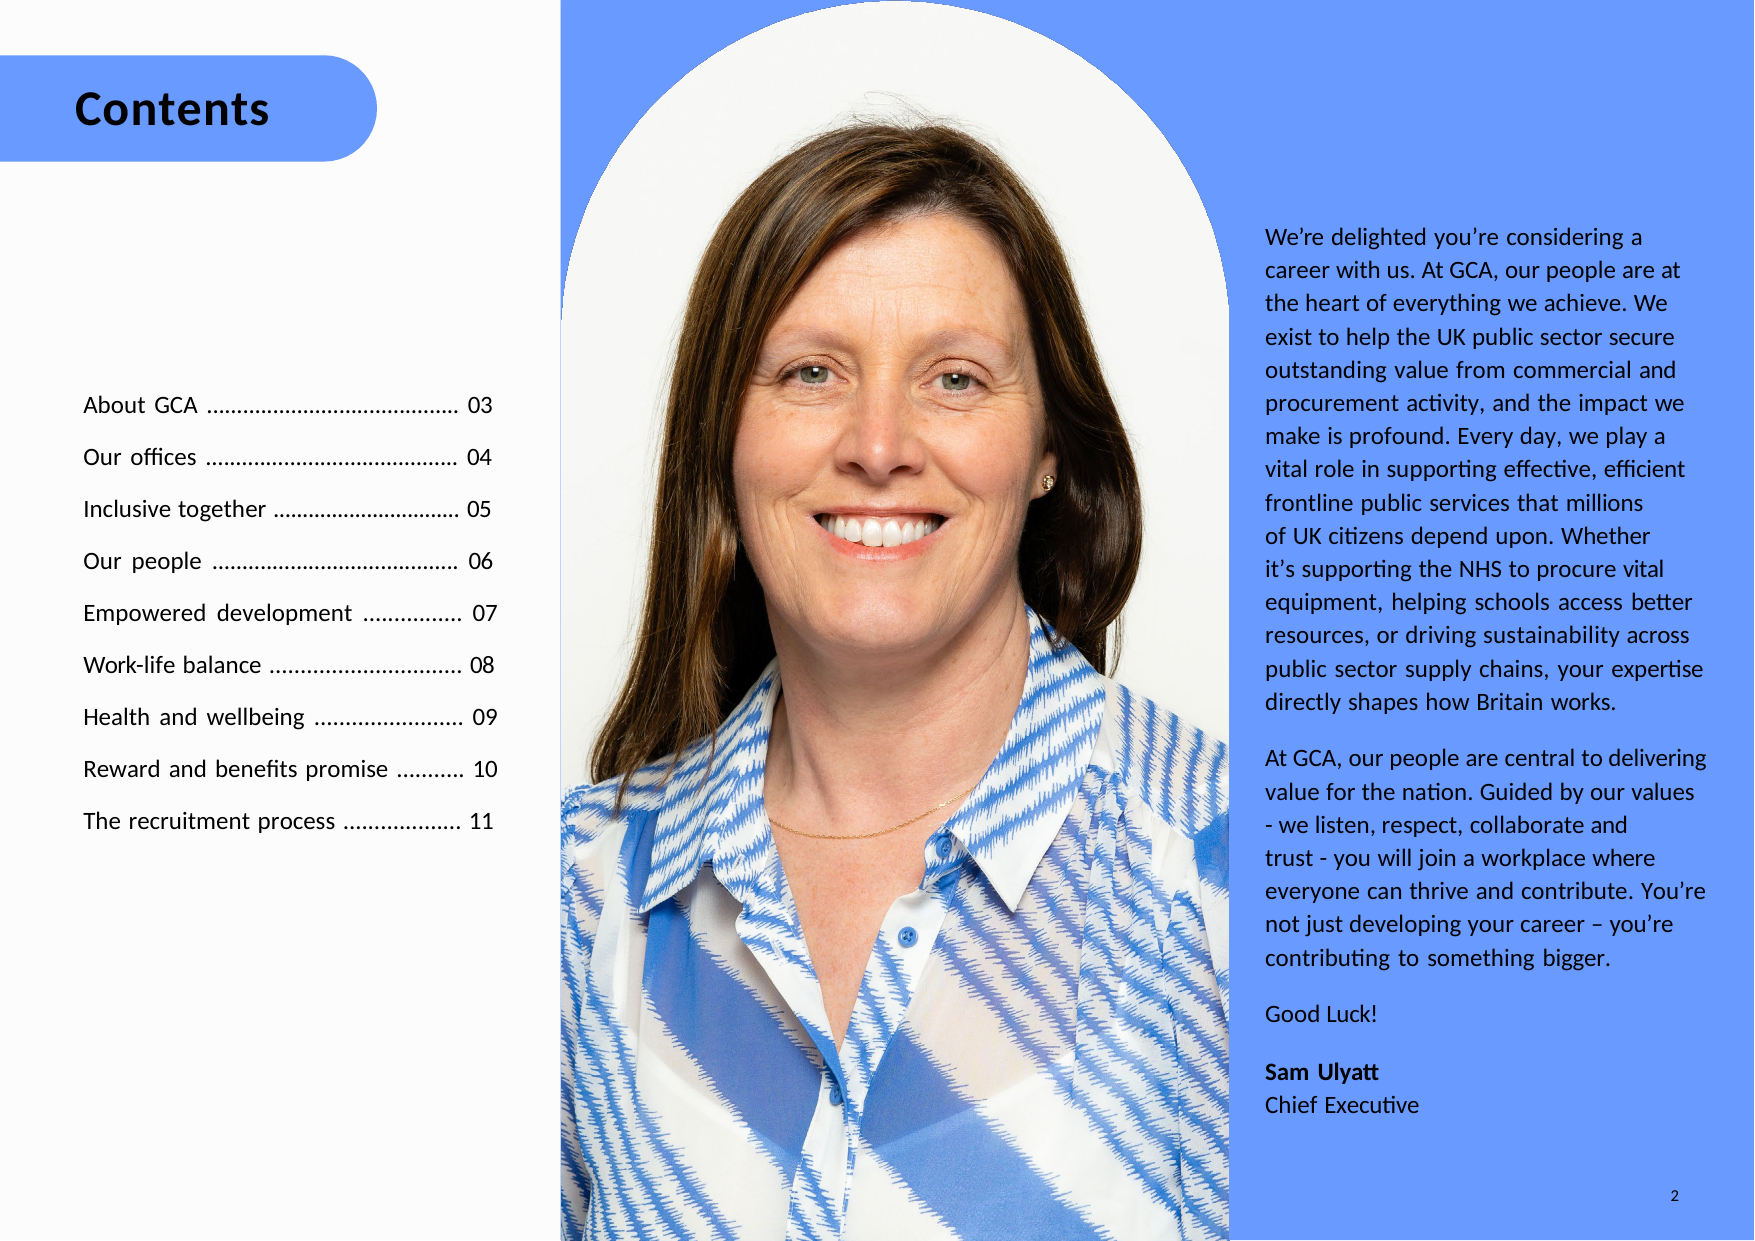

# Contents
We’re delighted you’re considering a career with us. At GCA, our people are at the heart of everything we achieve. We exist to help the UK public sector secure outstanding value from commercial and procurement activity, and the impact we make is profound. Every day, we play a vital role in supporting effective, efficient frontline public services that millions
of UK citizens depend upon. Whether it’s supporting the NHS to procure vital
equipment, helping schools access better resources, or driving sustainability across public sector supply chains, your expertise directly shapes how Britain works.
At GCA, our people are central to delivering value for the nation. Guided by our values
- we listen, respect, collaborate and trust - you will join a workplace where
everyone can thrive and contribute. You’re not just developing your career – you’re contributing to something bigger.
Good Luck!
Sam Ulyatt
Chief Executive
About GCA .......................................... 03
Our offices .......................................... 04
Inclusive together ................................ 05
Our people ......................................... 06
Empowered development ................ 07 Work-life balance ............................... 08
Health and wellbeing ........................ 09 Reward and benefits promise ........... 10 The recruitment process ................... 11